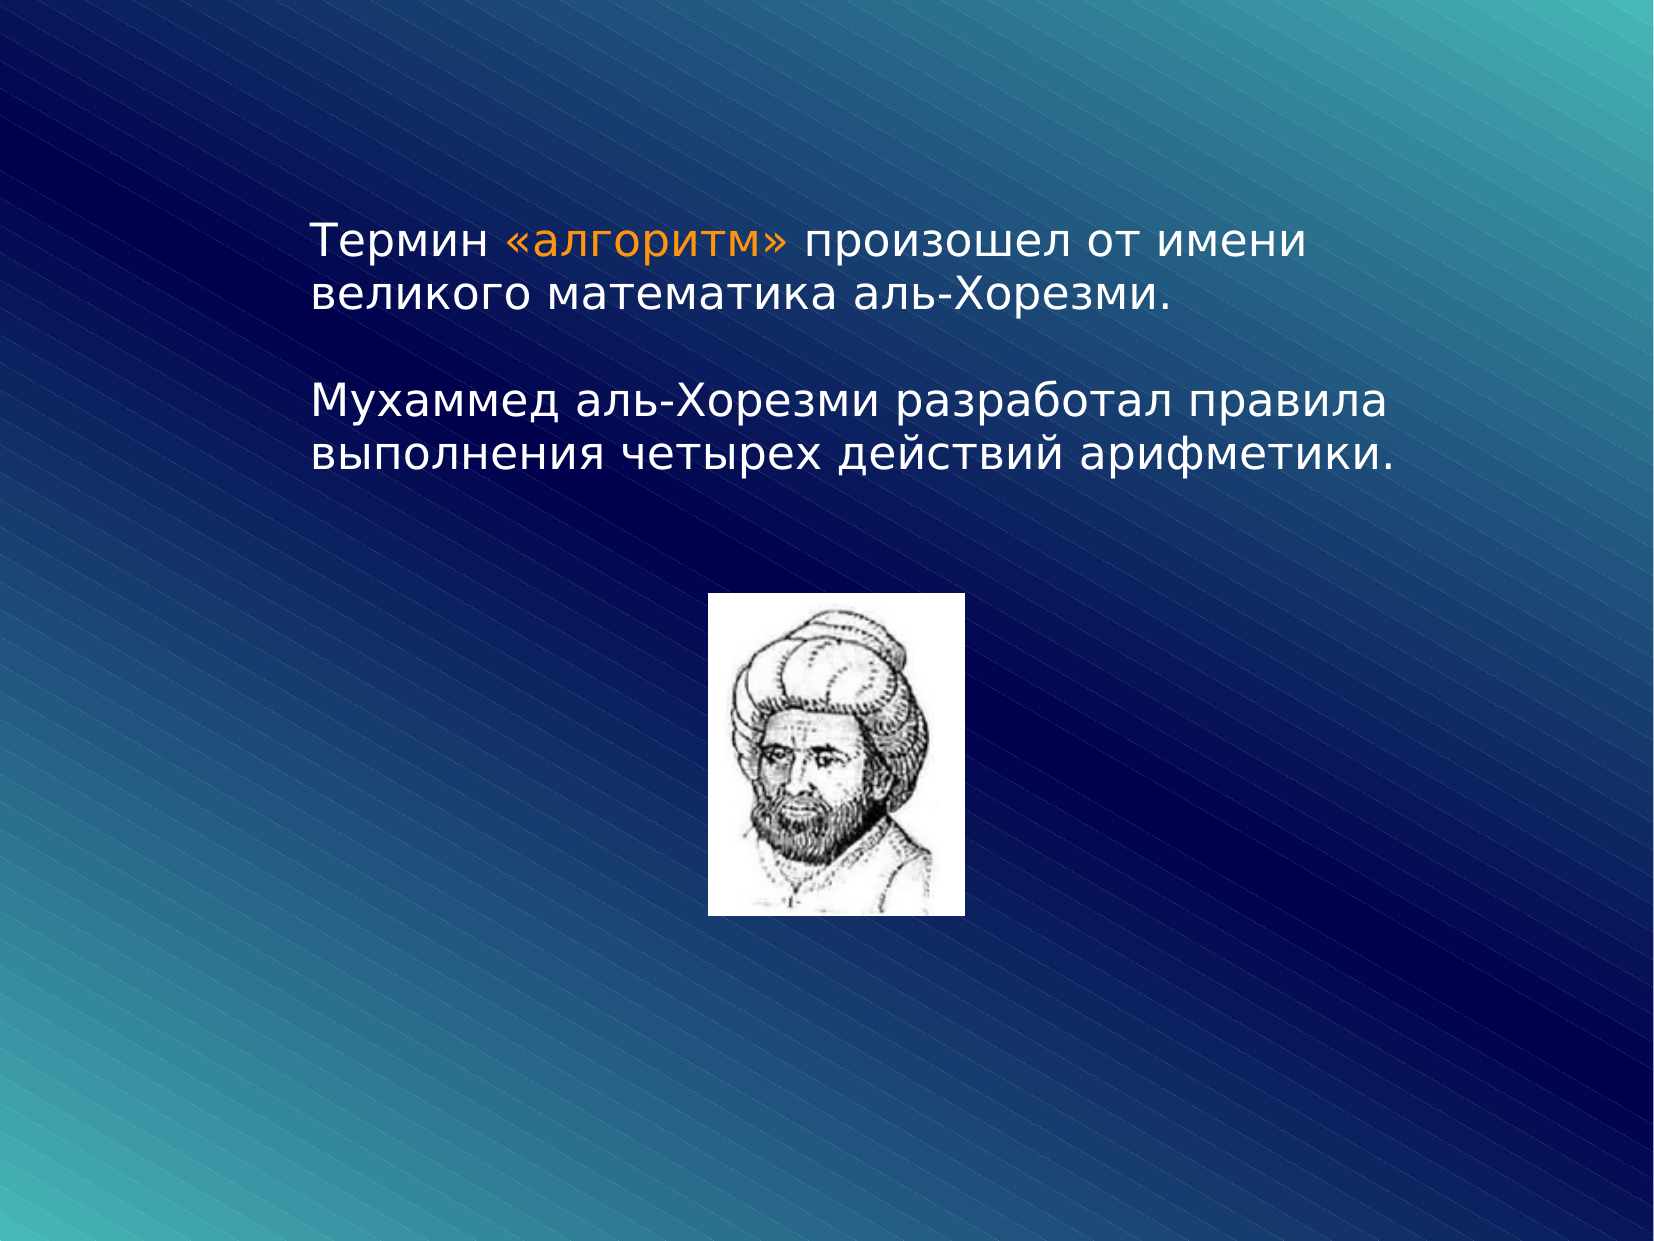

Термин «алгоритм» произошел от имени великого математика аль-Хорезми.
Мухаммед аль-Хорезми разработал правила выполнения четырех действий арифметики.